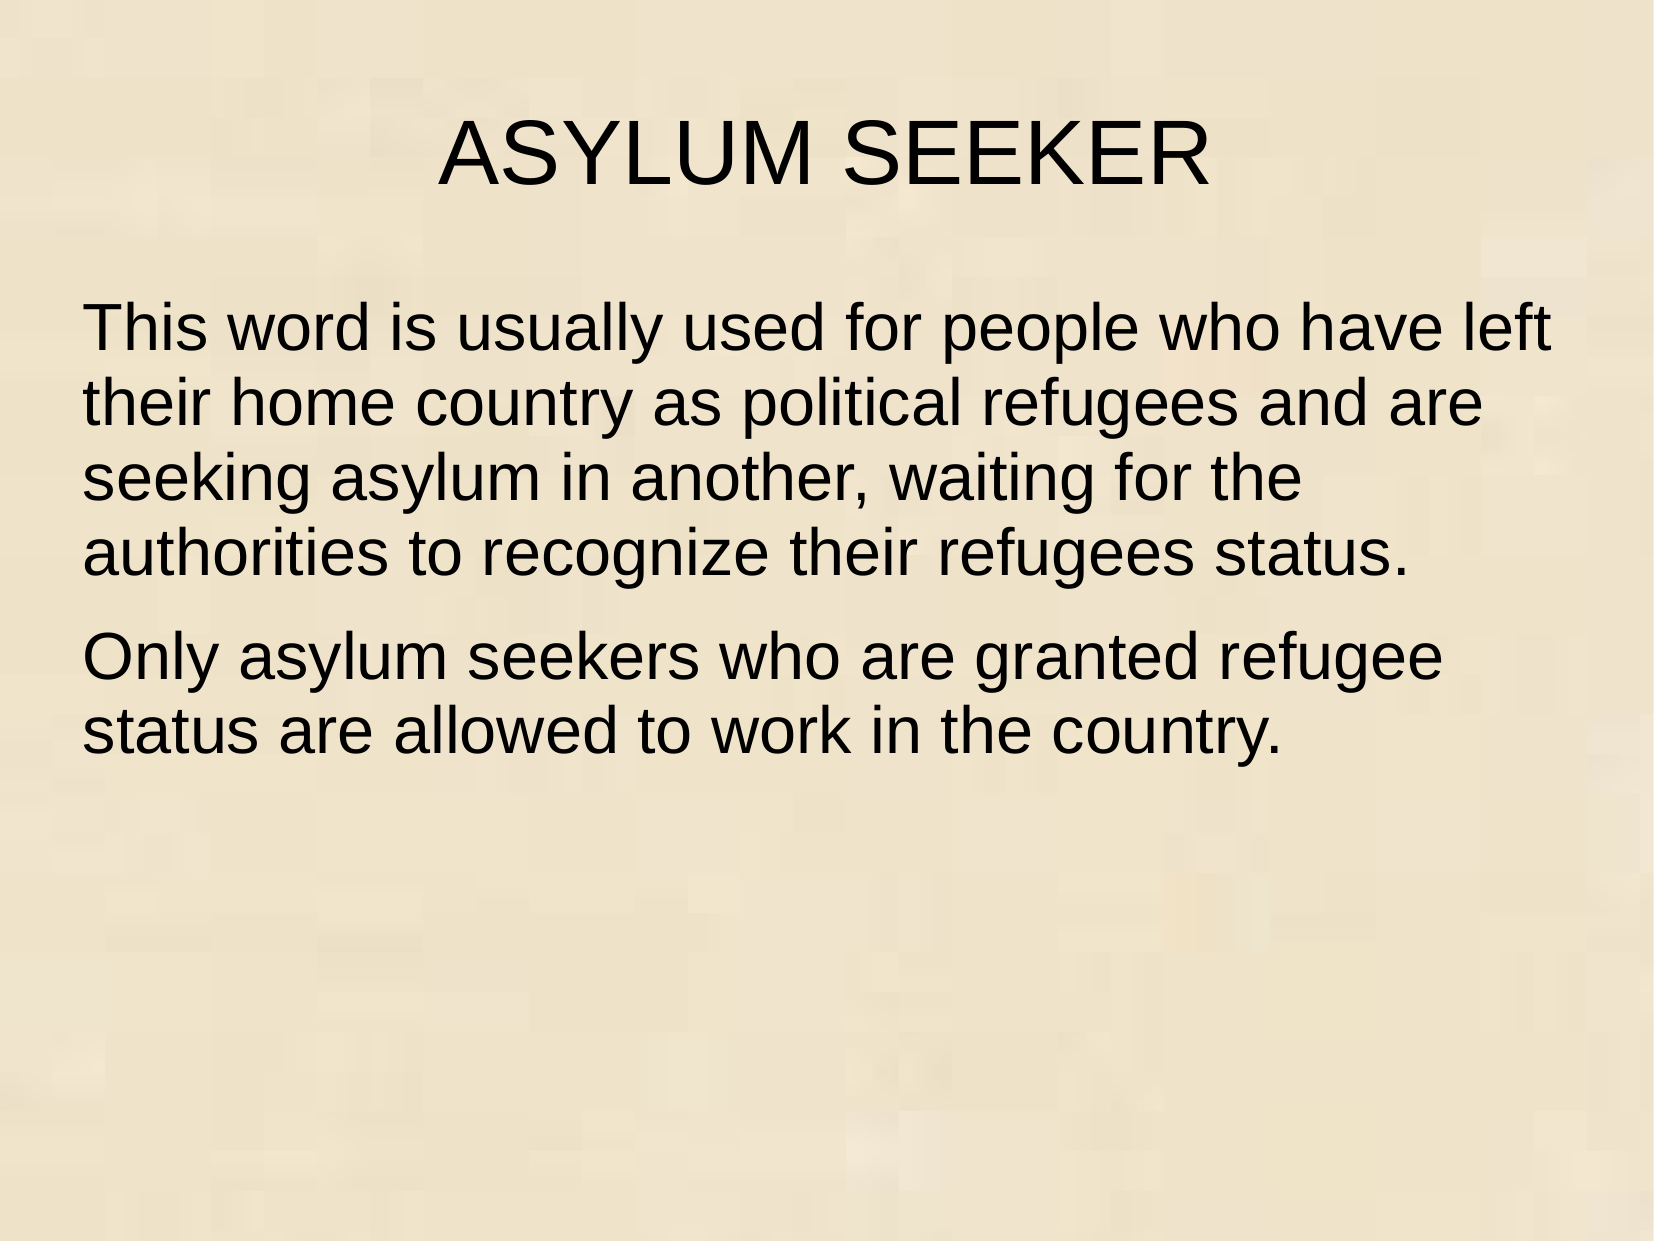

# ASYLUM SEEKER
This word is usually used for people who have left their home country as political refugees and are seeking asylum in another, waiting for the authorities to recognize their refugees status.
Only asylum seekers who are granted refugee status are allowed to work in the country.